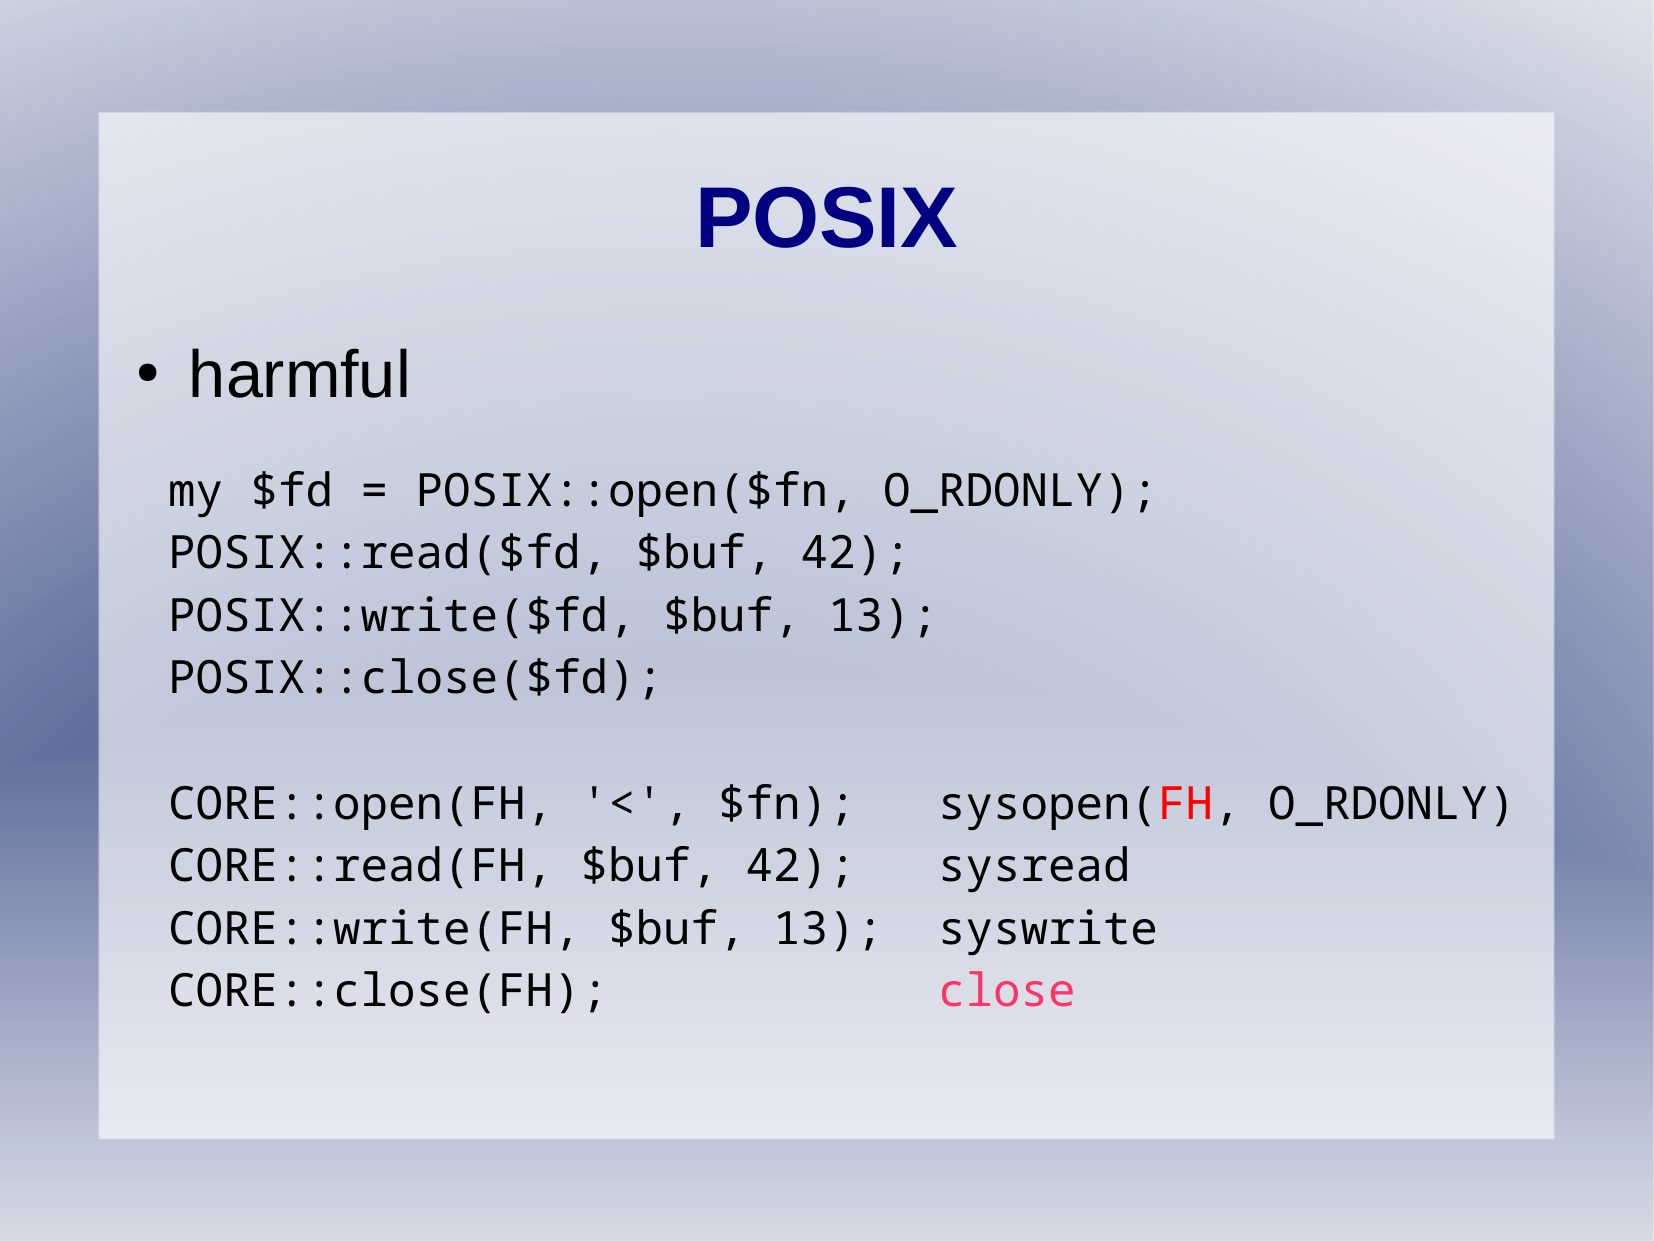

# POSIX
harmful
my $fd = POSIX::open($fn, O_RDONLY);
POSIX::read($fd, $buf, 42);
POSIX::write($fd, $buf, 13);
POSIX::close($fd);
CORE::open(FH, '<', $fn); sysopen(FH, O_RDONLY)
CORE::read(FH, $buf, 42); sysread
CORE::write(FH, $buf, 13); syswrite
CORE::close(FH); close